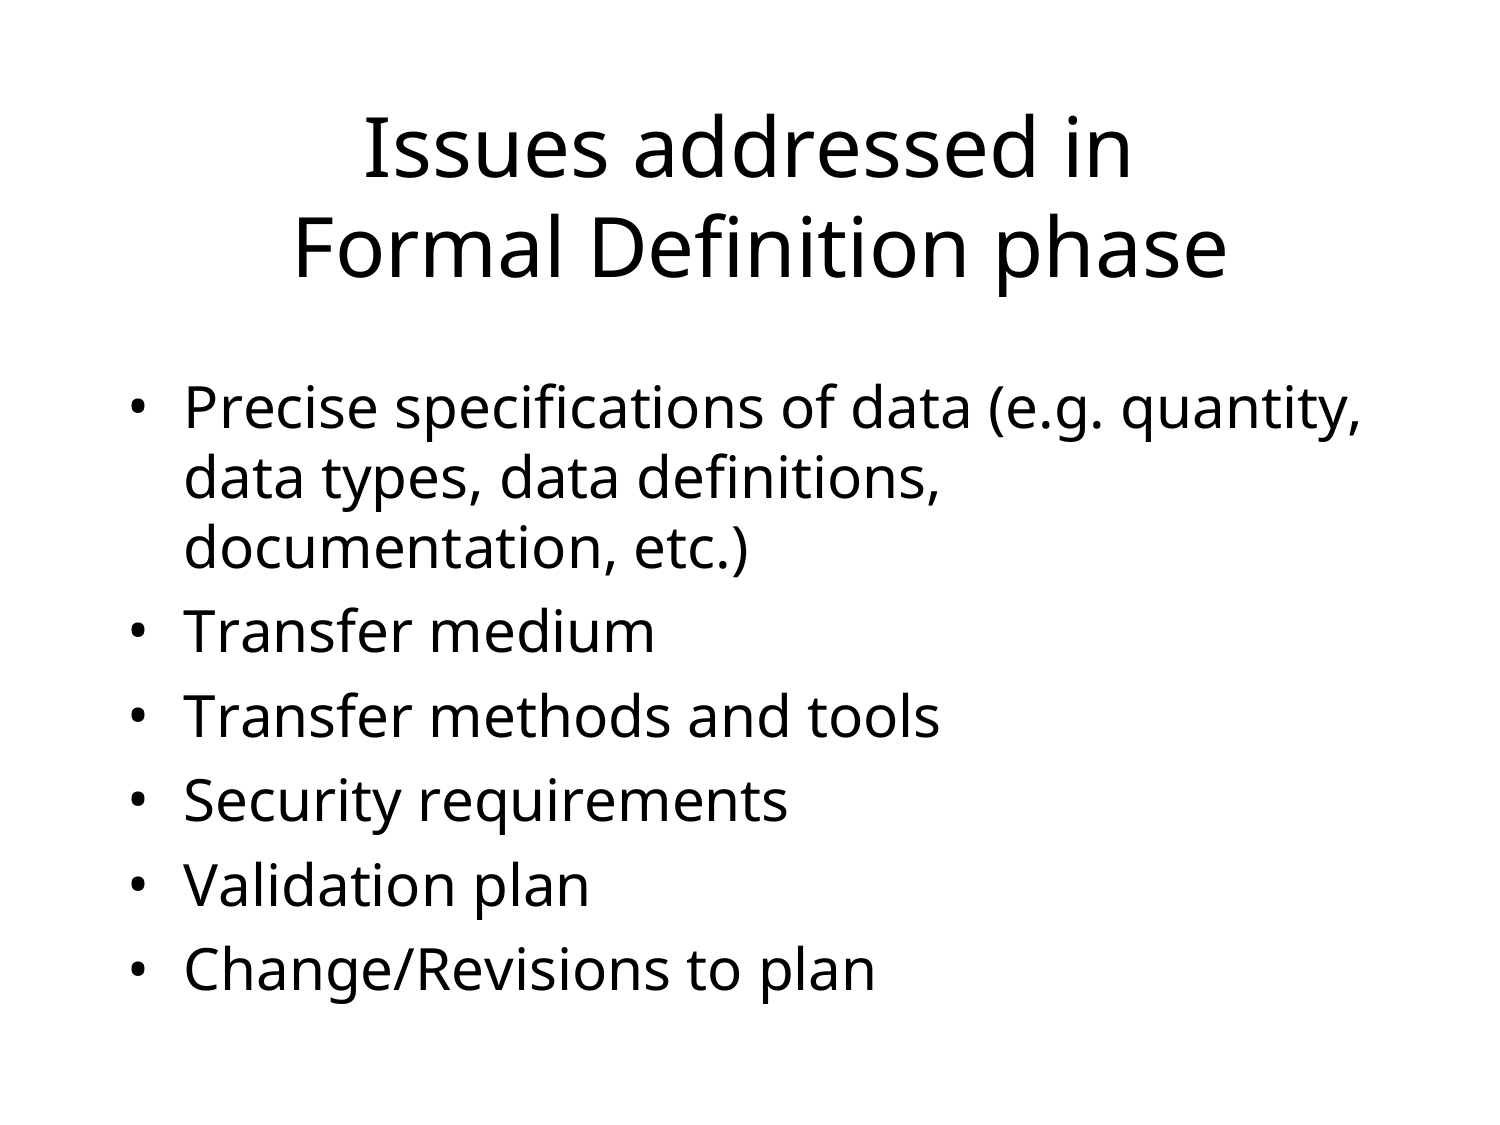

# Issues addressed in Formal Definition phase
Precise specifications of data (e.g. quantity, data types, data definitions, documentation, etc.)
Transfer medium
Transfer methods and tools
Security requirements
Validation plan
Change/Revisions to plan